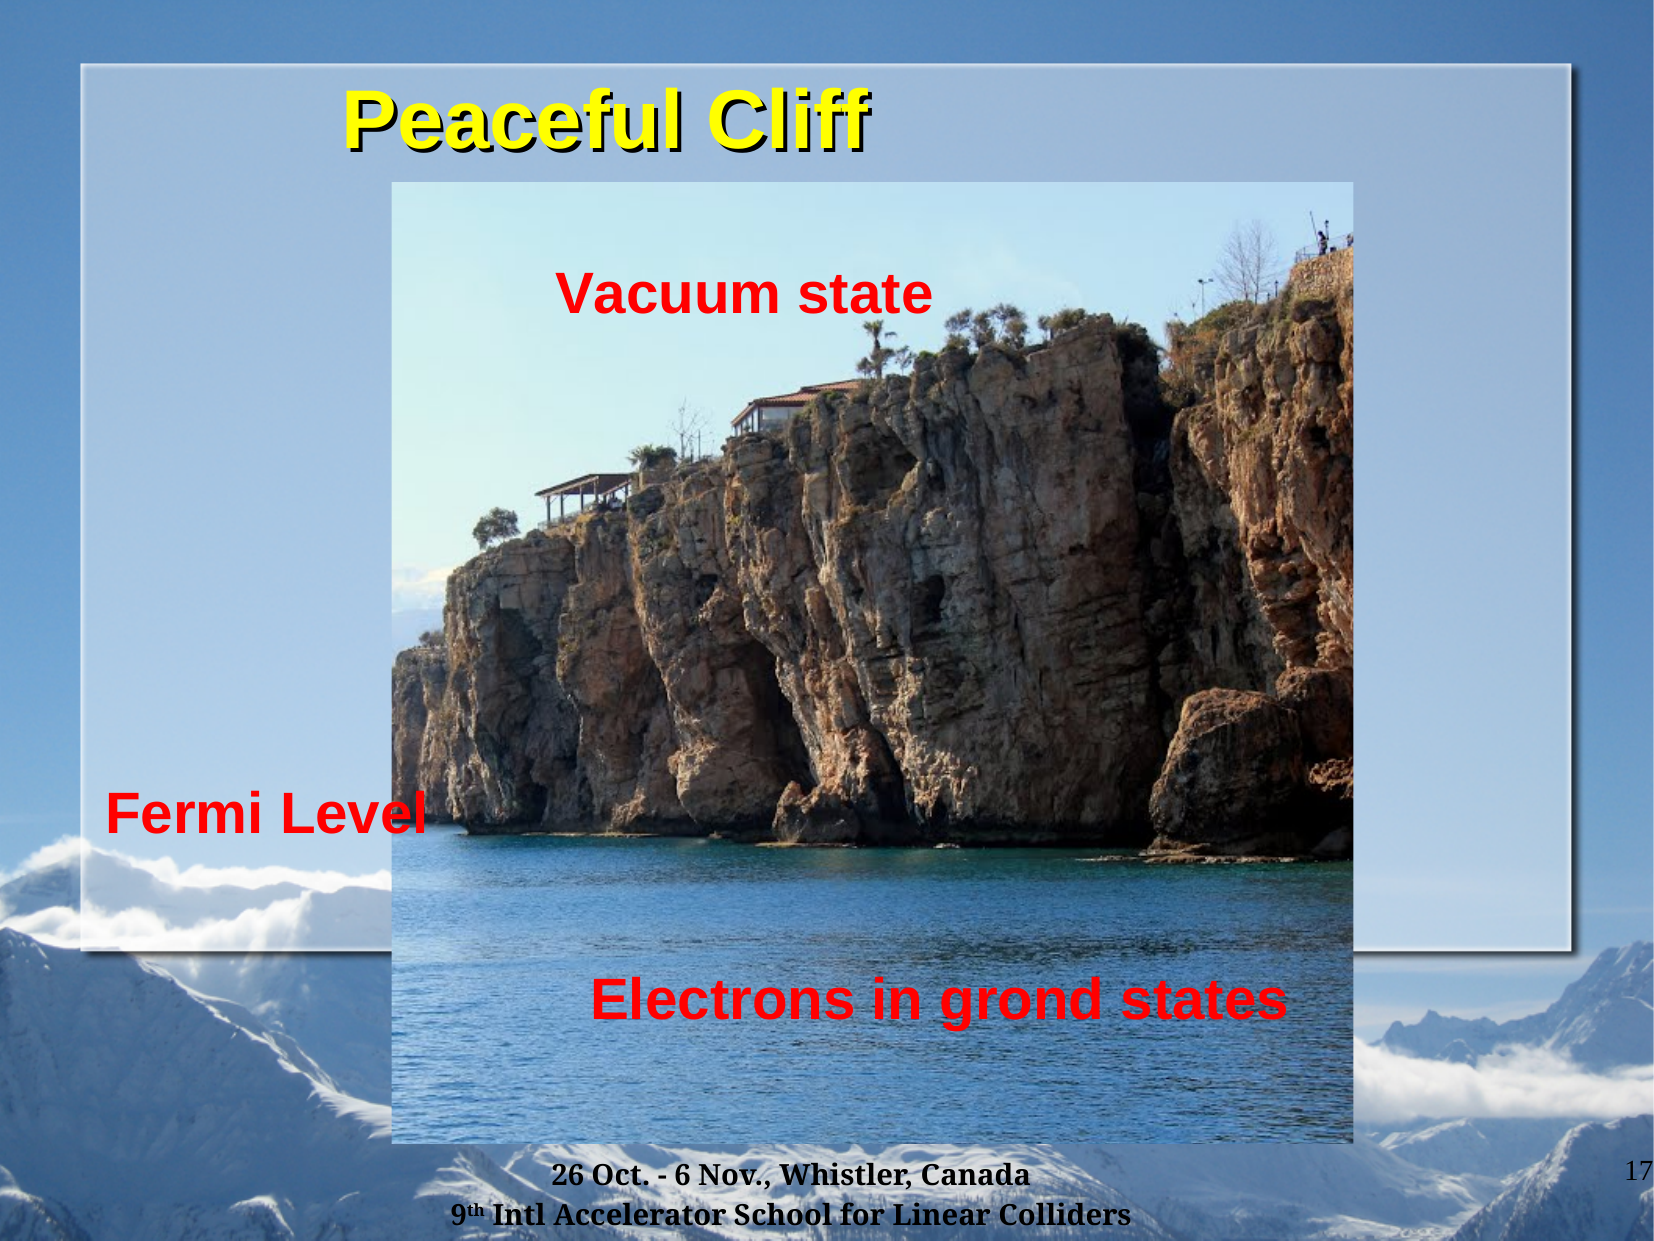

Peaceful Cliff
Vacuum state
Fermi Level
Electrons in grond states
17